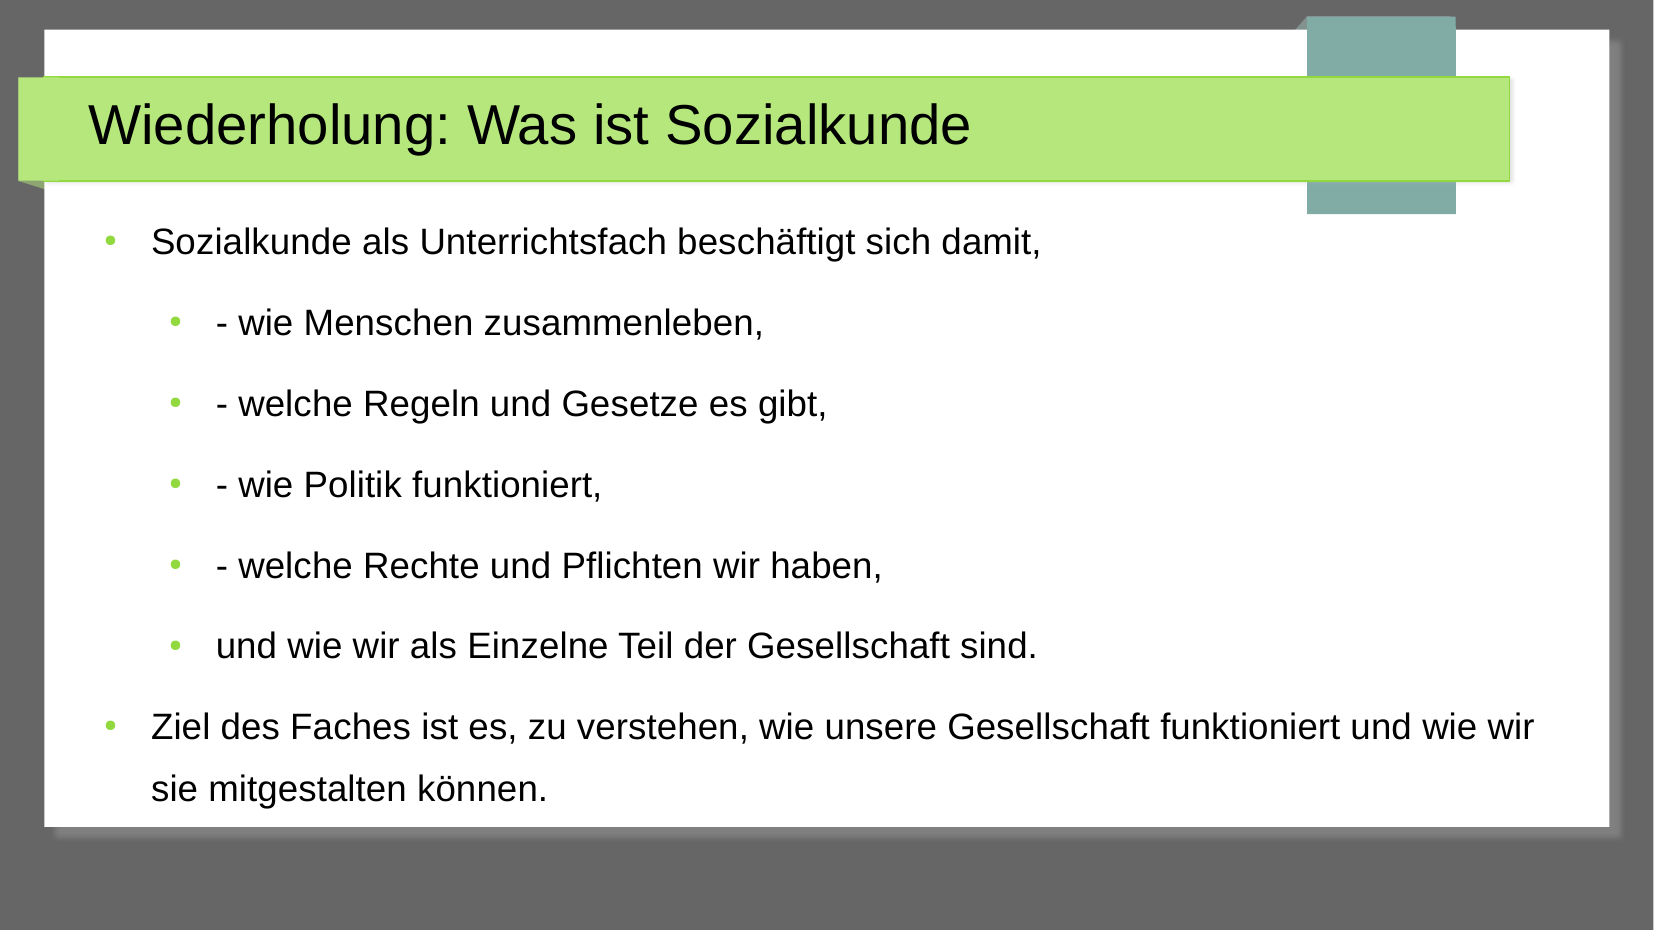

# Wiederholung: Was ist Sozialkunde
Sozialkunde als Unterrichtsfach beschäftigt sich damit,
- wie Menschen zusammenleben,
- welche Regeln und Gesetze es gibt,
- wie Politik funktioniert,
- welche Rechte und Pflichten wir haben,
und wie wir als Einzelne Teil der Gesellschaft sind.
Ziel des Faches ist es, zu verstehen, wie unsere Gesellschaft funktioniert und wie wir sie mitgestalten können.